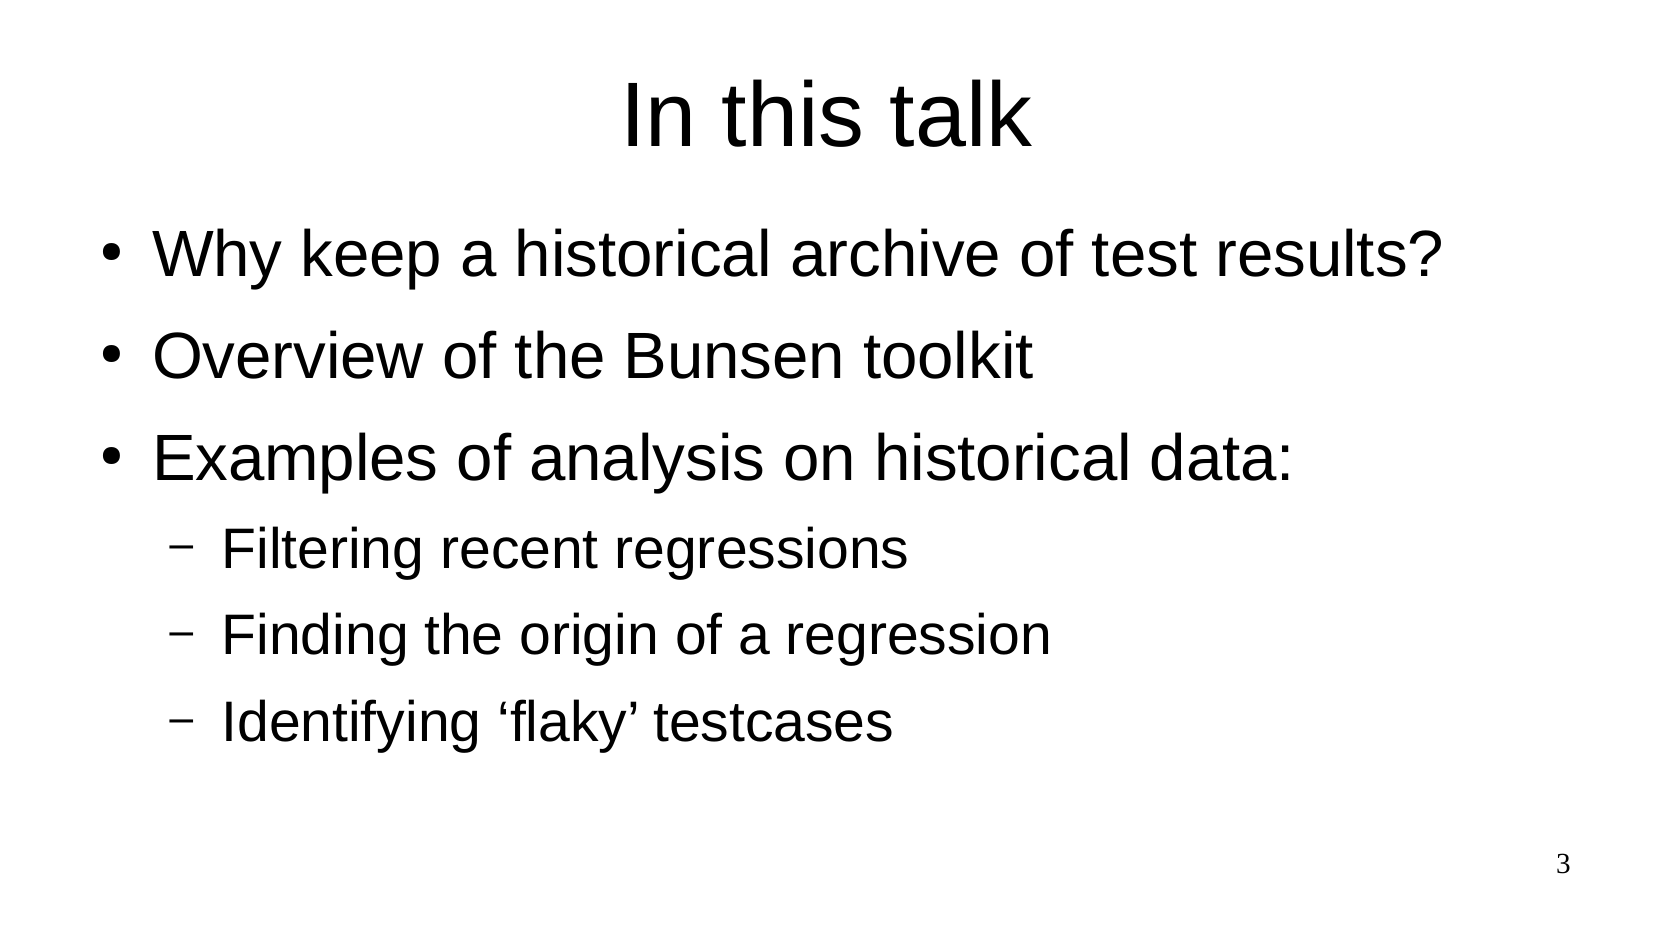

In this talk
# Why keep a historical archive of test results?
Overview of the Bunsen toolkit
Examples of analysis on historical data:
Filtering recent regressions
Finding the origin of a regression
Identifying ‘flaky’ testcases
3